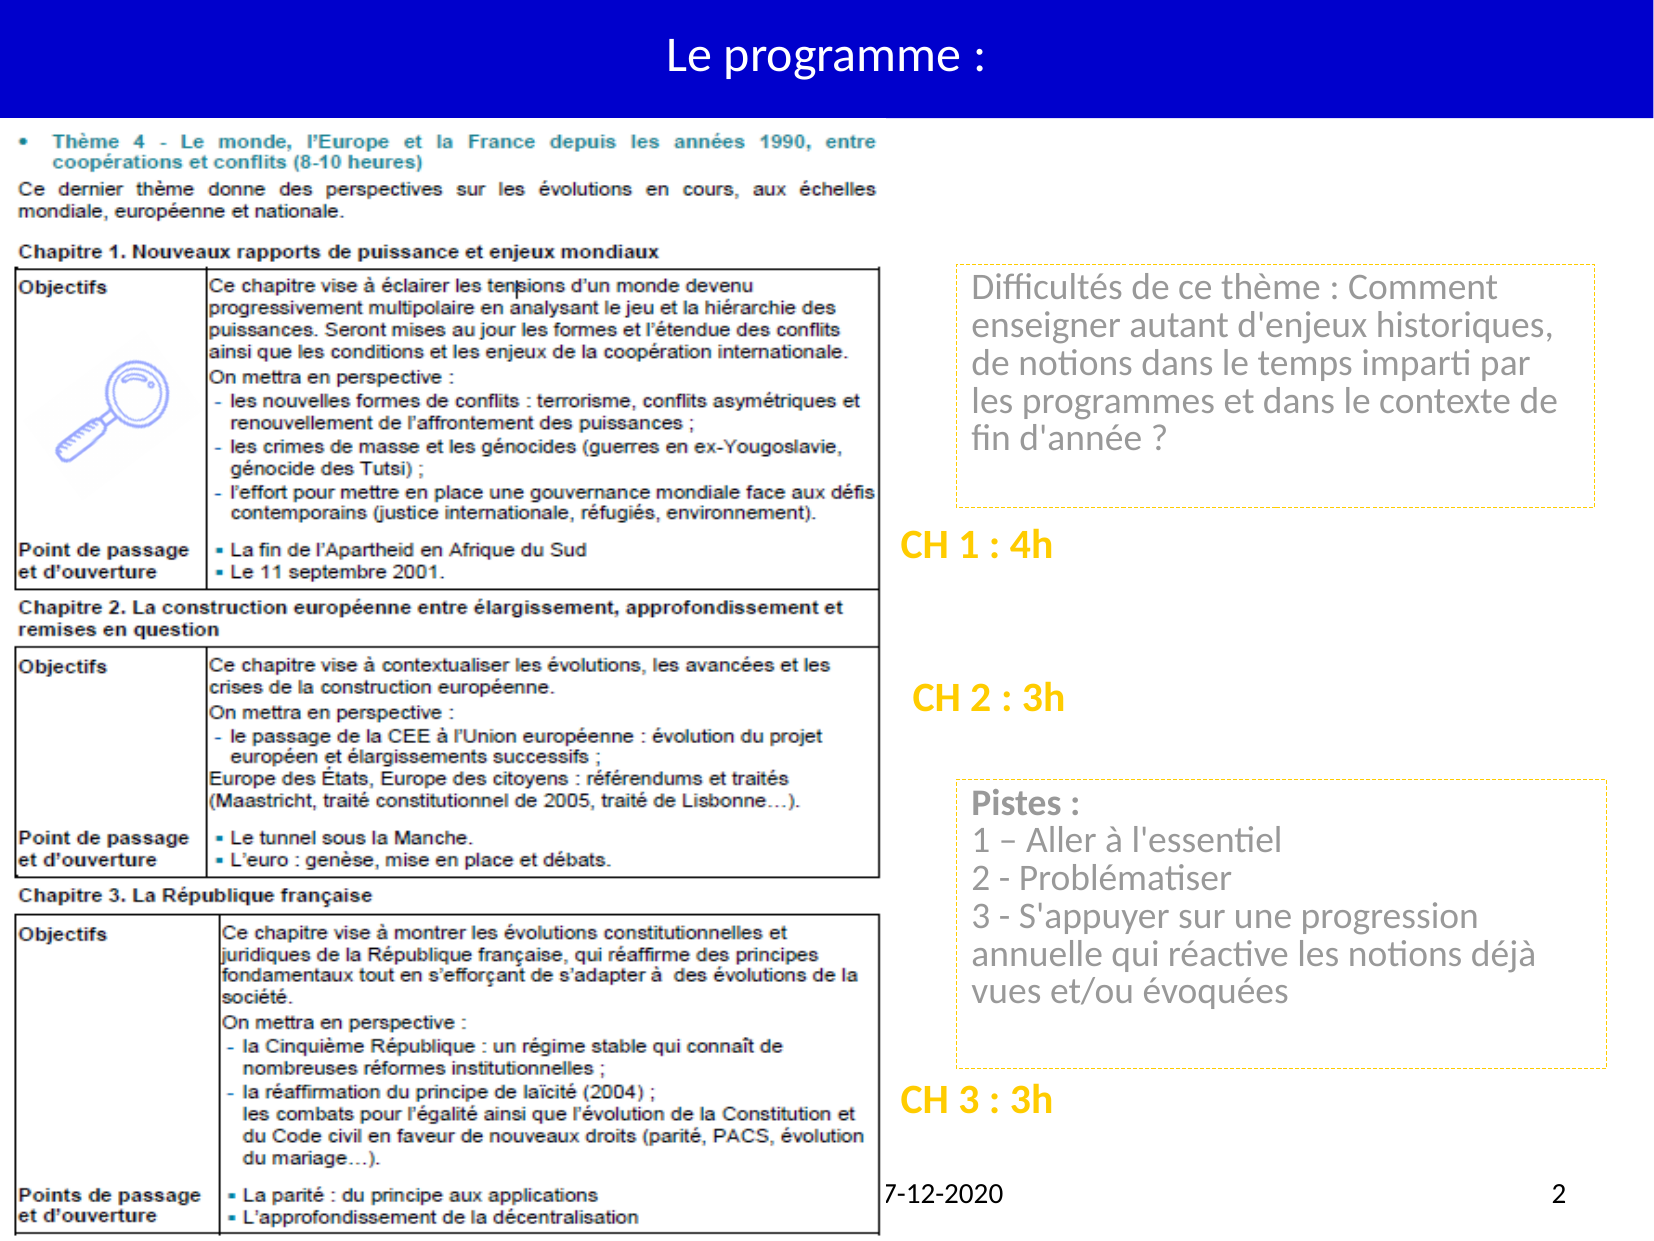

# Le programme :
Difficultés de ce thème : Comment enseigner autant d'enjeux historiques, de notions dans le temps imparti par les programmes et dans le contexte de fin d'année ?
CH 1 : 4h
CH 2 : 3h
Pistes :
1 – Aller à l'essentiel
2 - Problématiser
3 - S'appuyer sur une progression annuelle qui réactive les notions déjà vues et/ou évoquées
CH 3 : 3h
2